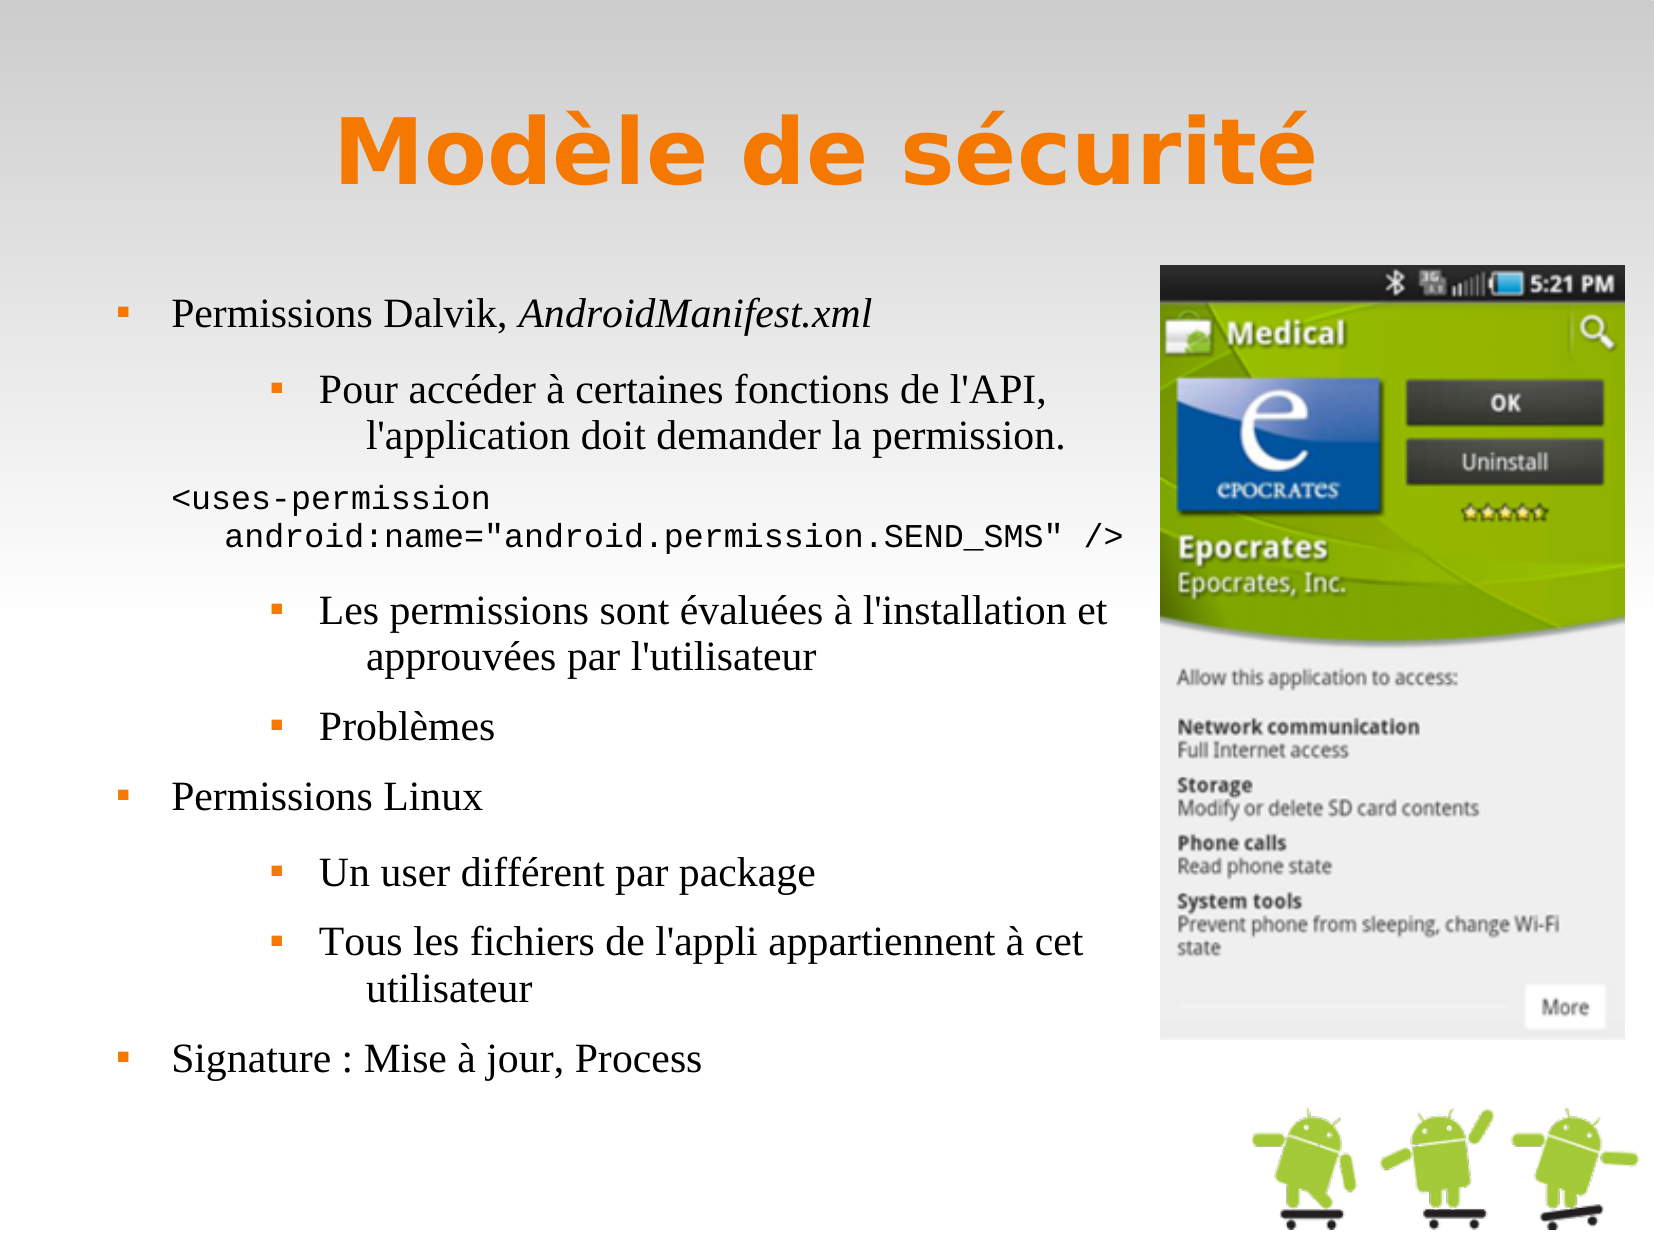

# Modèle de sécurité
Permissions Dalvik, AndroidManifest.xml
Pour accéder à certaines fonctions de l'API, l'application doit demander la permission.
<uses-permission android:name="android.permission.SEND_SMS" />
Les permissions sont évaluées à l'installation et approuvées par l'utilisateur
Problèmes
Permissions Linux
Un user différent par package
Tous les fichiers de l'appli appartiennent à cet utilisateur
Signature : Mise à jour, Process